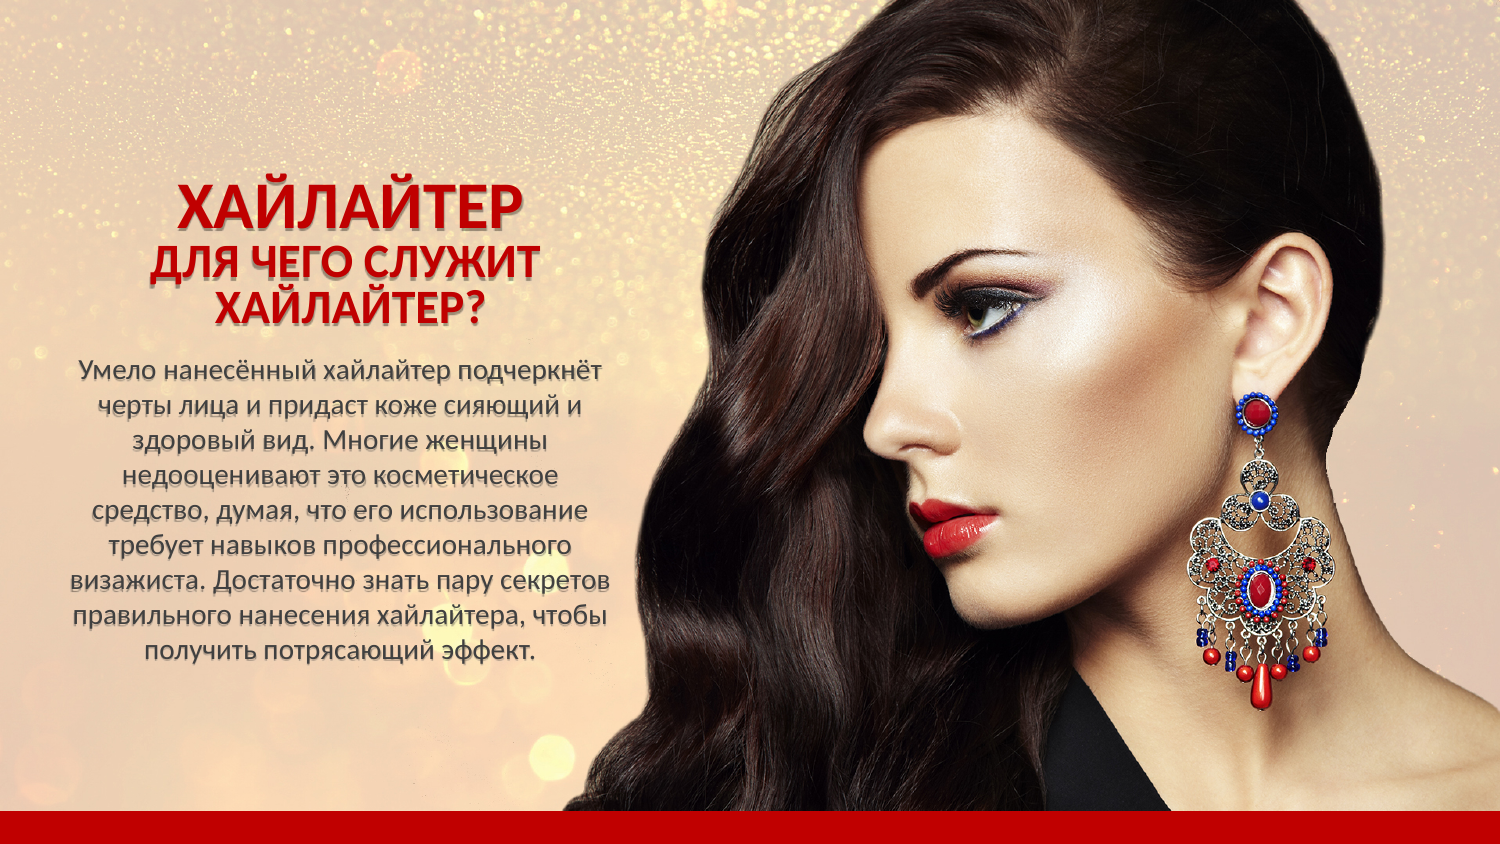

ХАЙЛАЙТЕР
ДЛЯ ЧЕГО СЛУЖИТ
ХАЙЛАЙТЕР?
Умело нанесённый хайлайтер подчеркнёт черты лица и придаст коже сияющий и здоровый вид. Многие женщины недооценивают это косметическое средство, думая, что его использование требует навыков профессионального визажиста. Достаточно знать пару секретов правильного нанесения хайлайтера, чтобы получить потрясающий эффект.